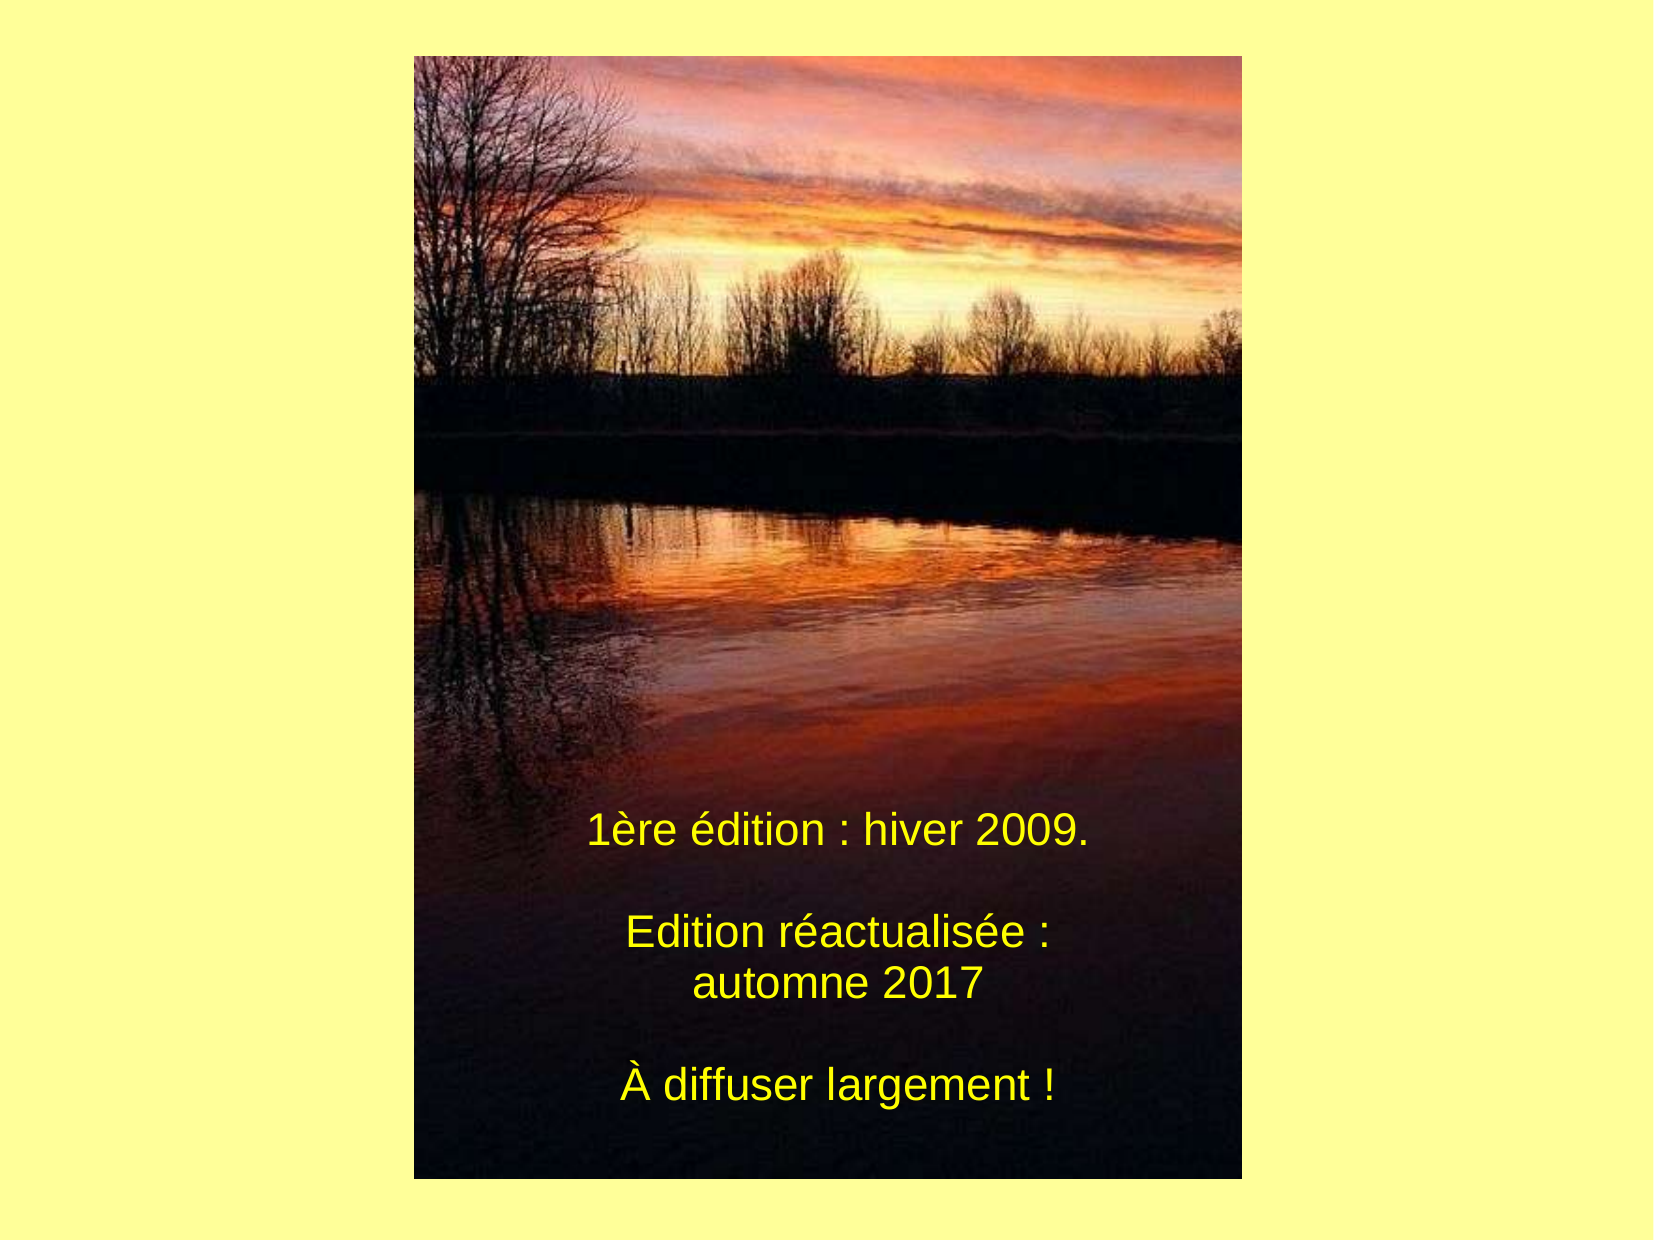

1ère édition : hiver 2009.
Edition réactualisée :
automne 2017
À diffuser largement !